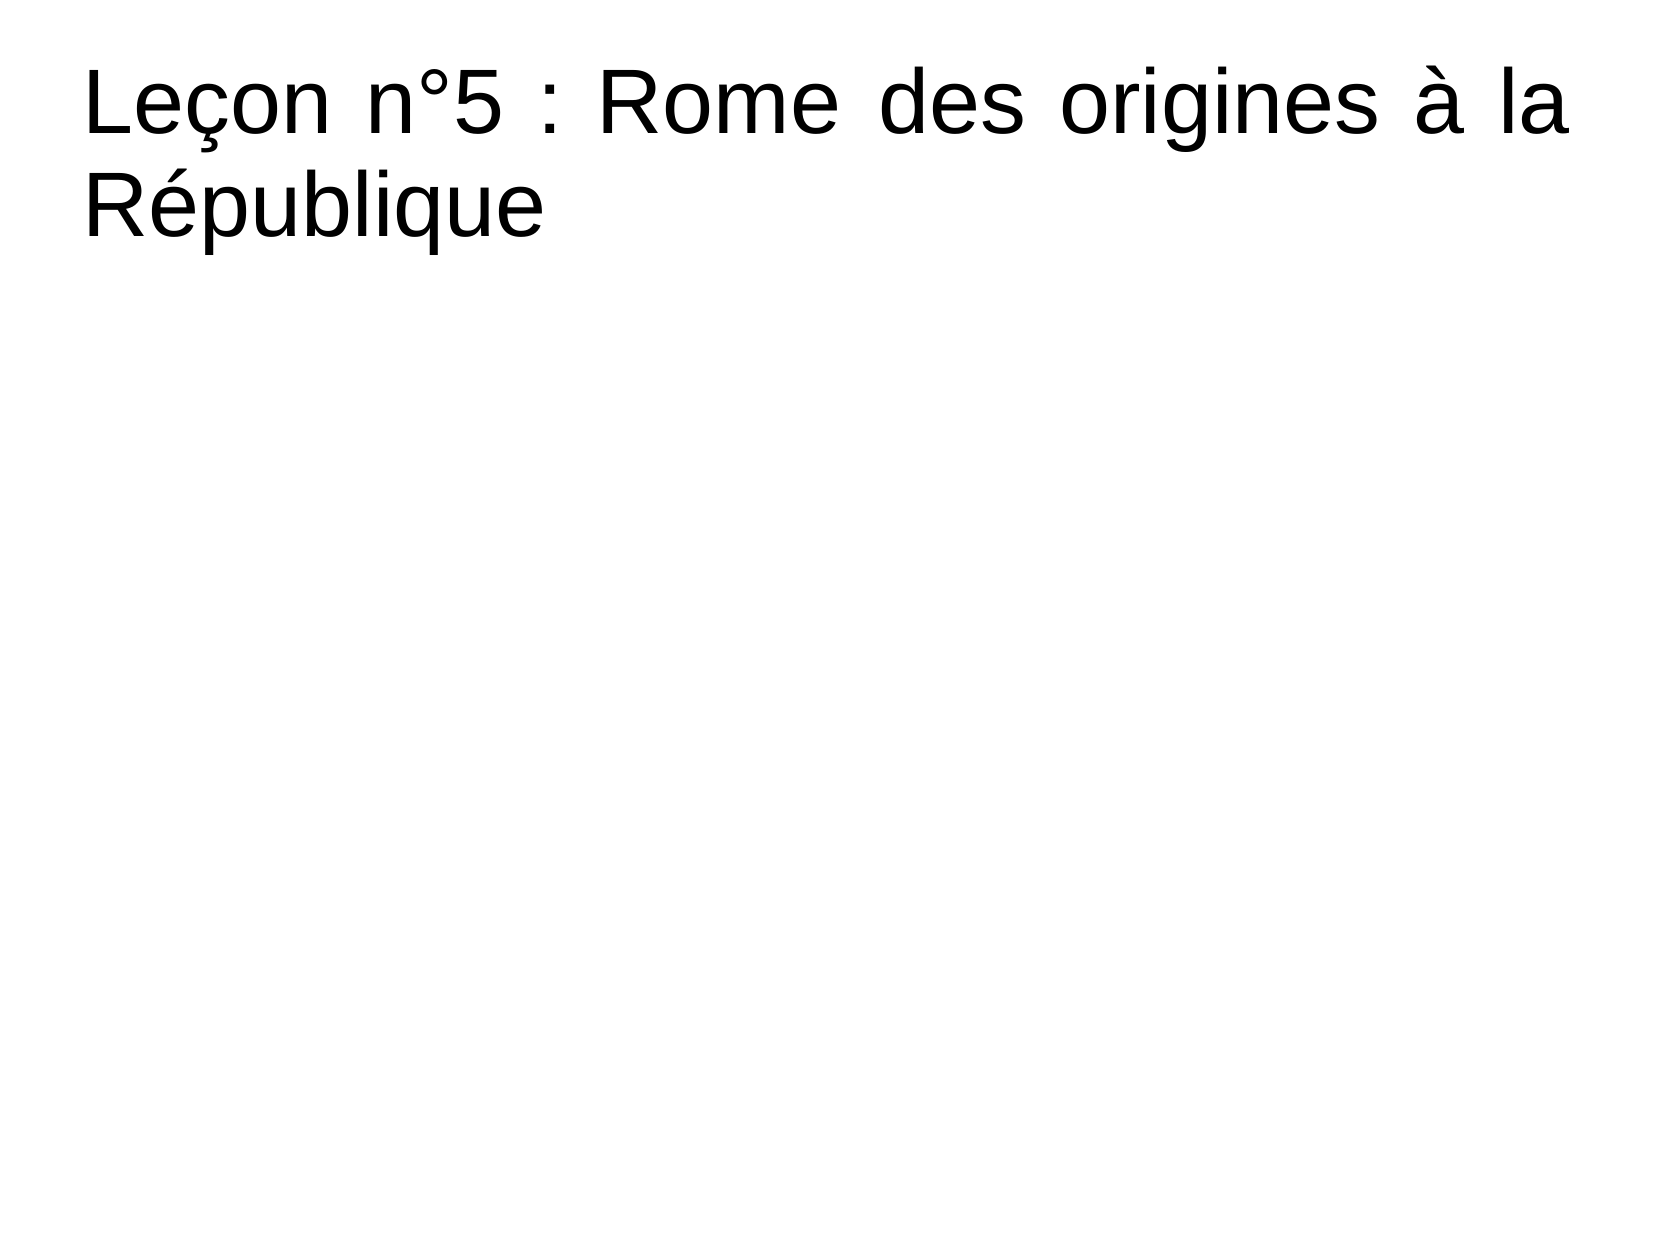

# Leçon n°5 : Rome	 des origines à la République